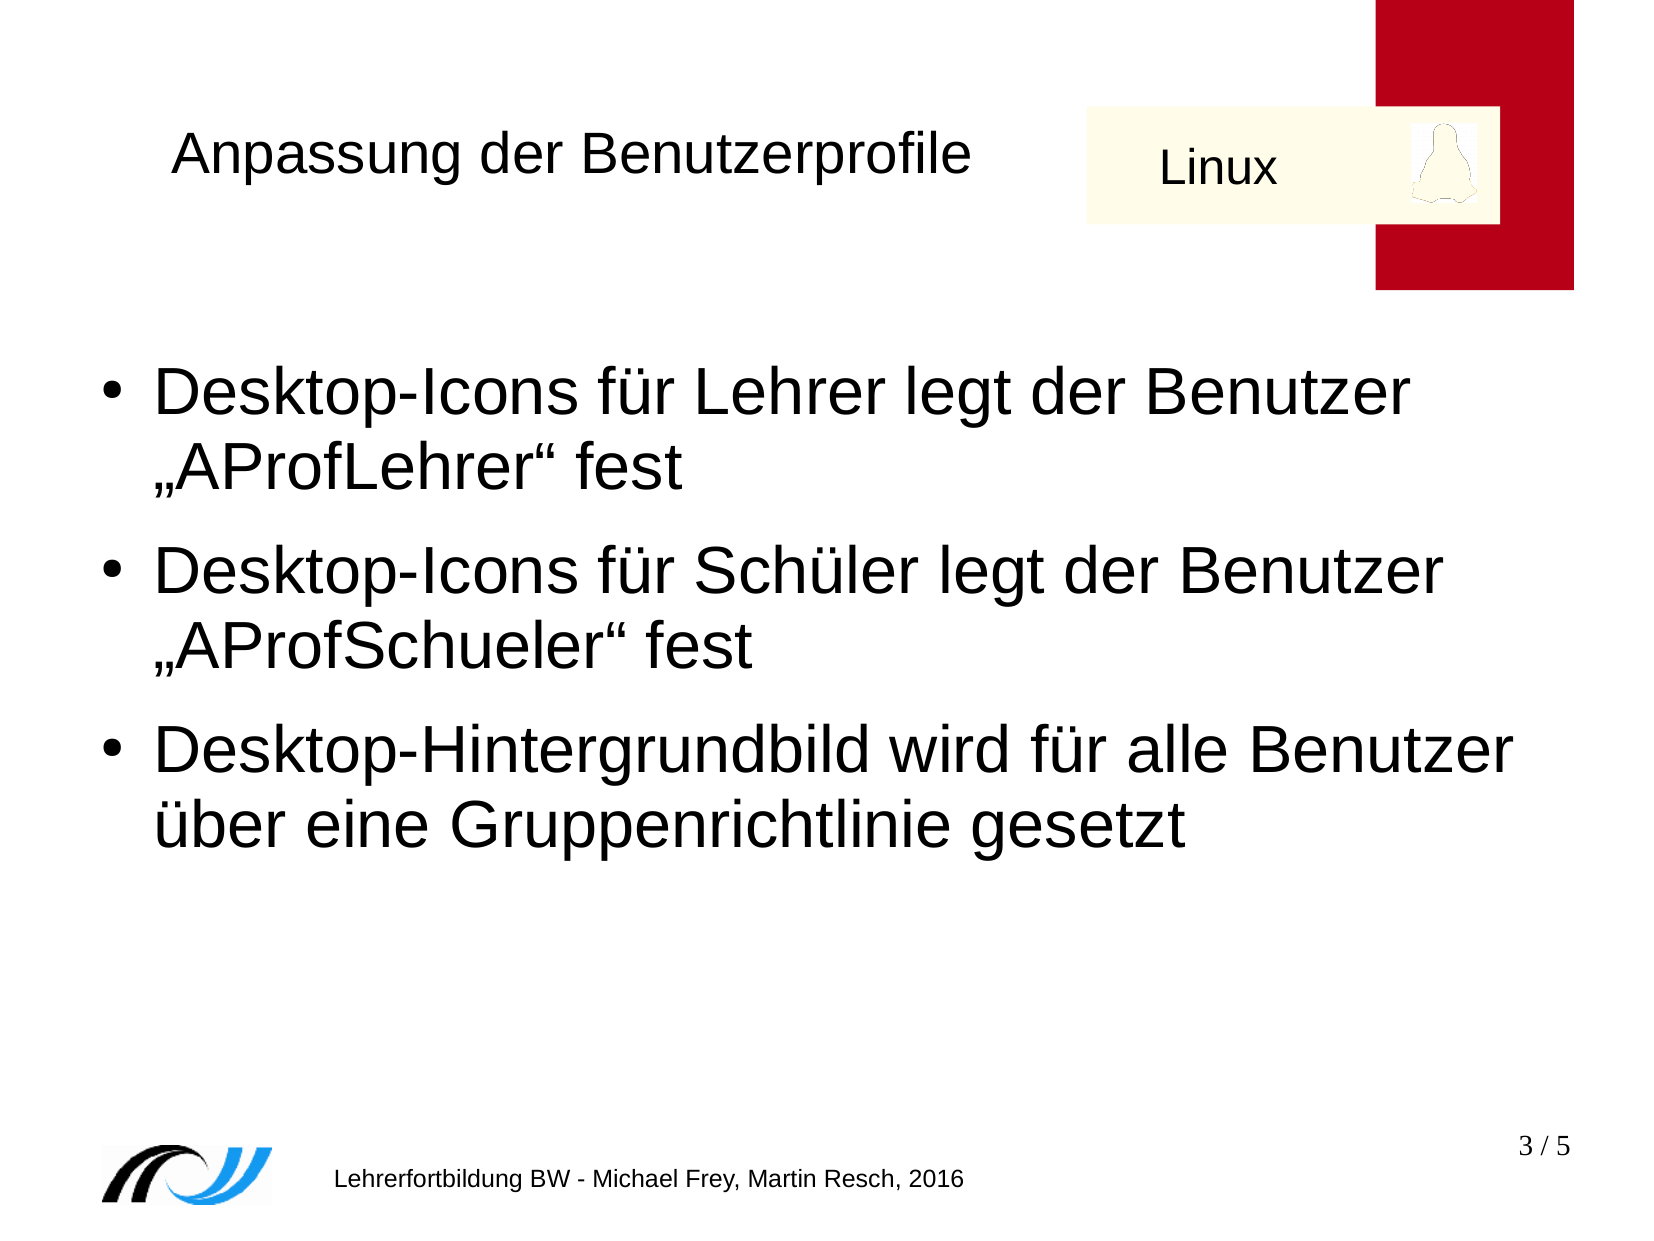

# Anpassung der Benutzerprofile
Desktop-Icons für Lehrer legt der Benutzer „AProfLehrer“ fest
Desktop-Icons für Schüler legt der Benutzer „AProfSchueler“ fest
Desktop-Hintergrundbild wird für alle Benutzer über eine Gruppenrichtlinie gesetzt
3
Lehrerfortbildung BW - Michael Frey, Martin Resch, 2016